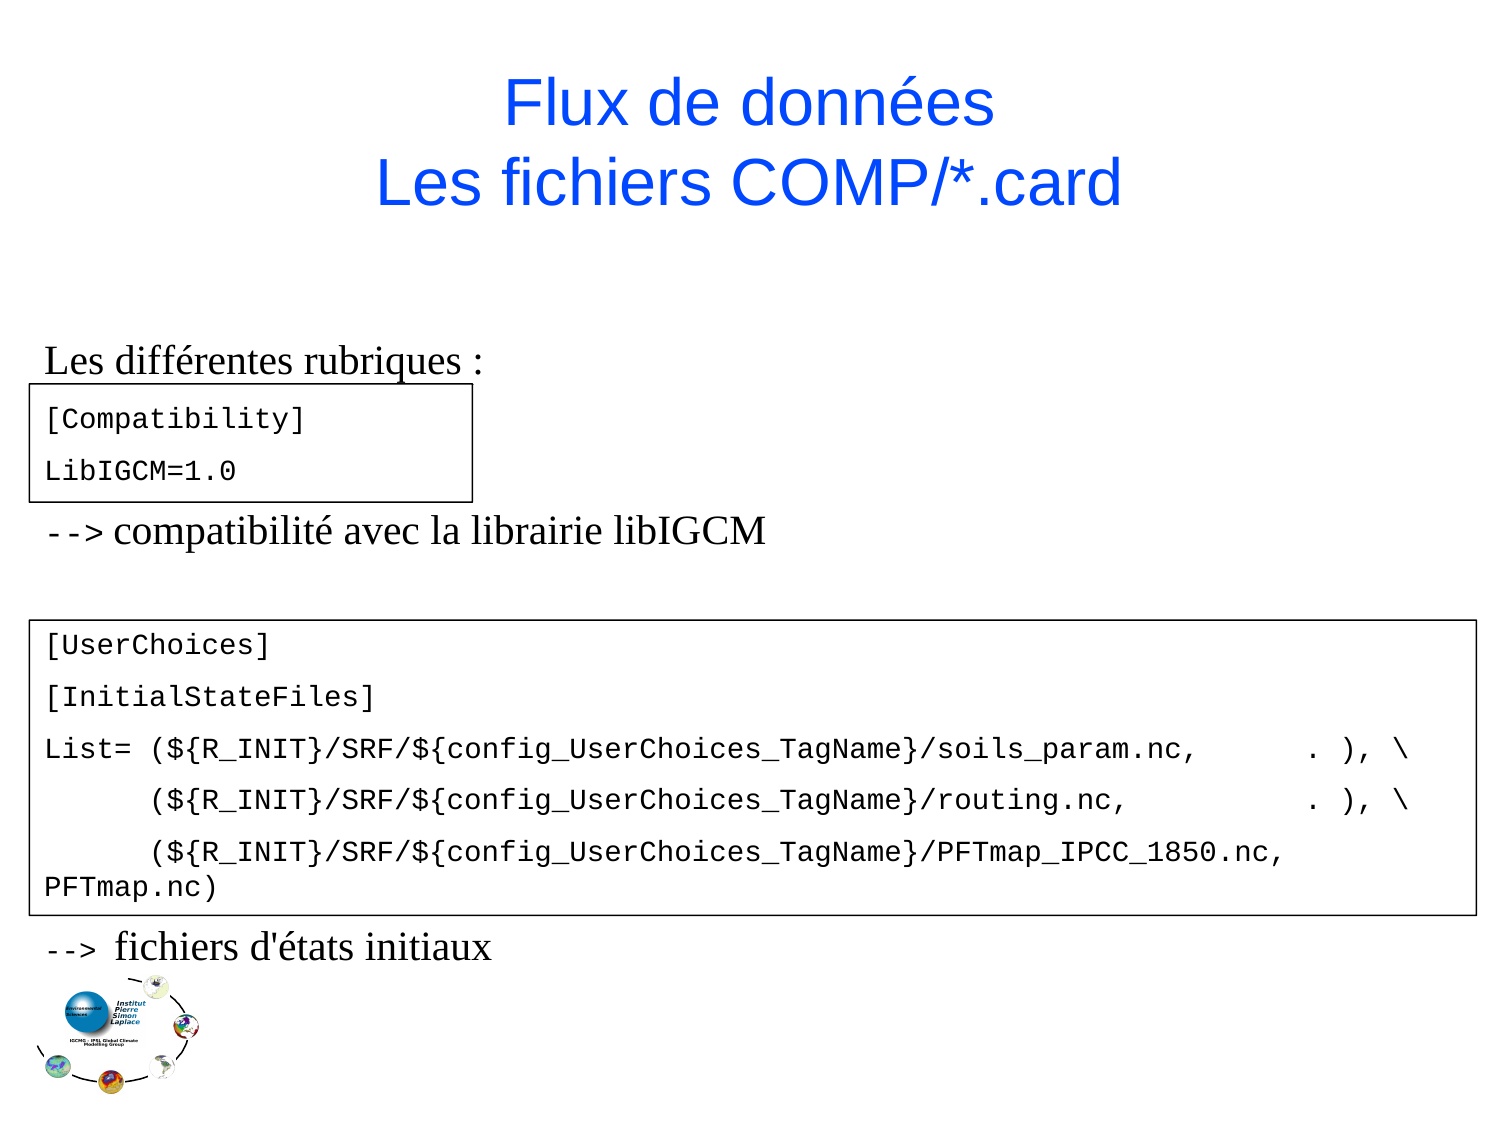

# Flux de données Les fichiers COMP/*.card
Les différentes rubriques :
[Compatibility]
LibIGCM=1.0
--> compatibilité avec la librairie libIGCM
[UserChoices]
[InitialStateFiles]
List= (${R_INIT}/SRF/${config_UserChoices_TagName}/soils_param.nc, . ), \
 (${R_INIT}/SRF/${config_UserChoices_TagName}/routing.nc, . ), \
 (${R_INIT}/SRF/${config_UserChoices_TagName}/PFTmap_IPCC_1850.nc, PFTmap.nc)
--> fichiers d'états initiaux